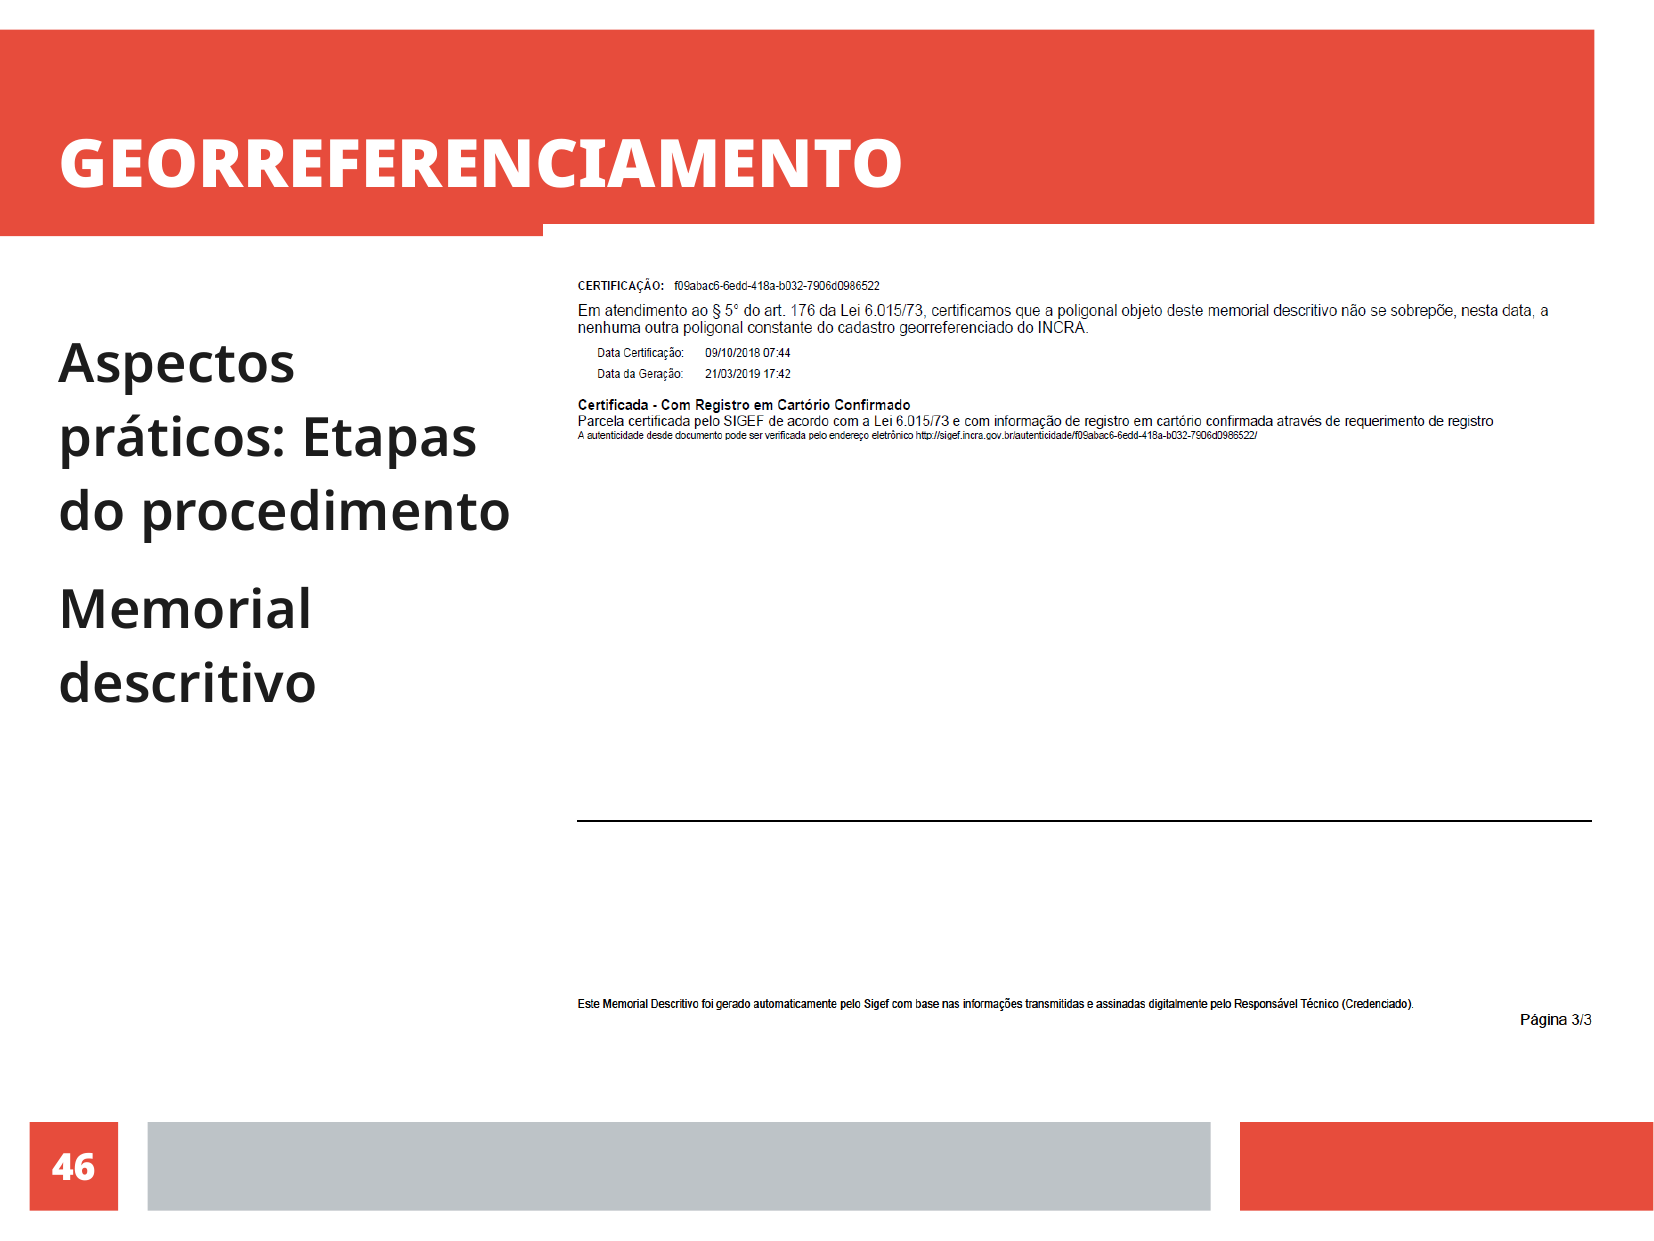

# GEORREFERENCIAMENTO
Aspectos práticos: Etapas do procedimento
Memorial descritivo
46